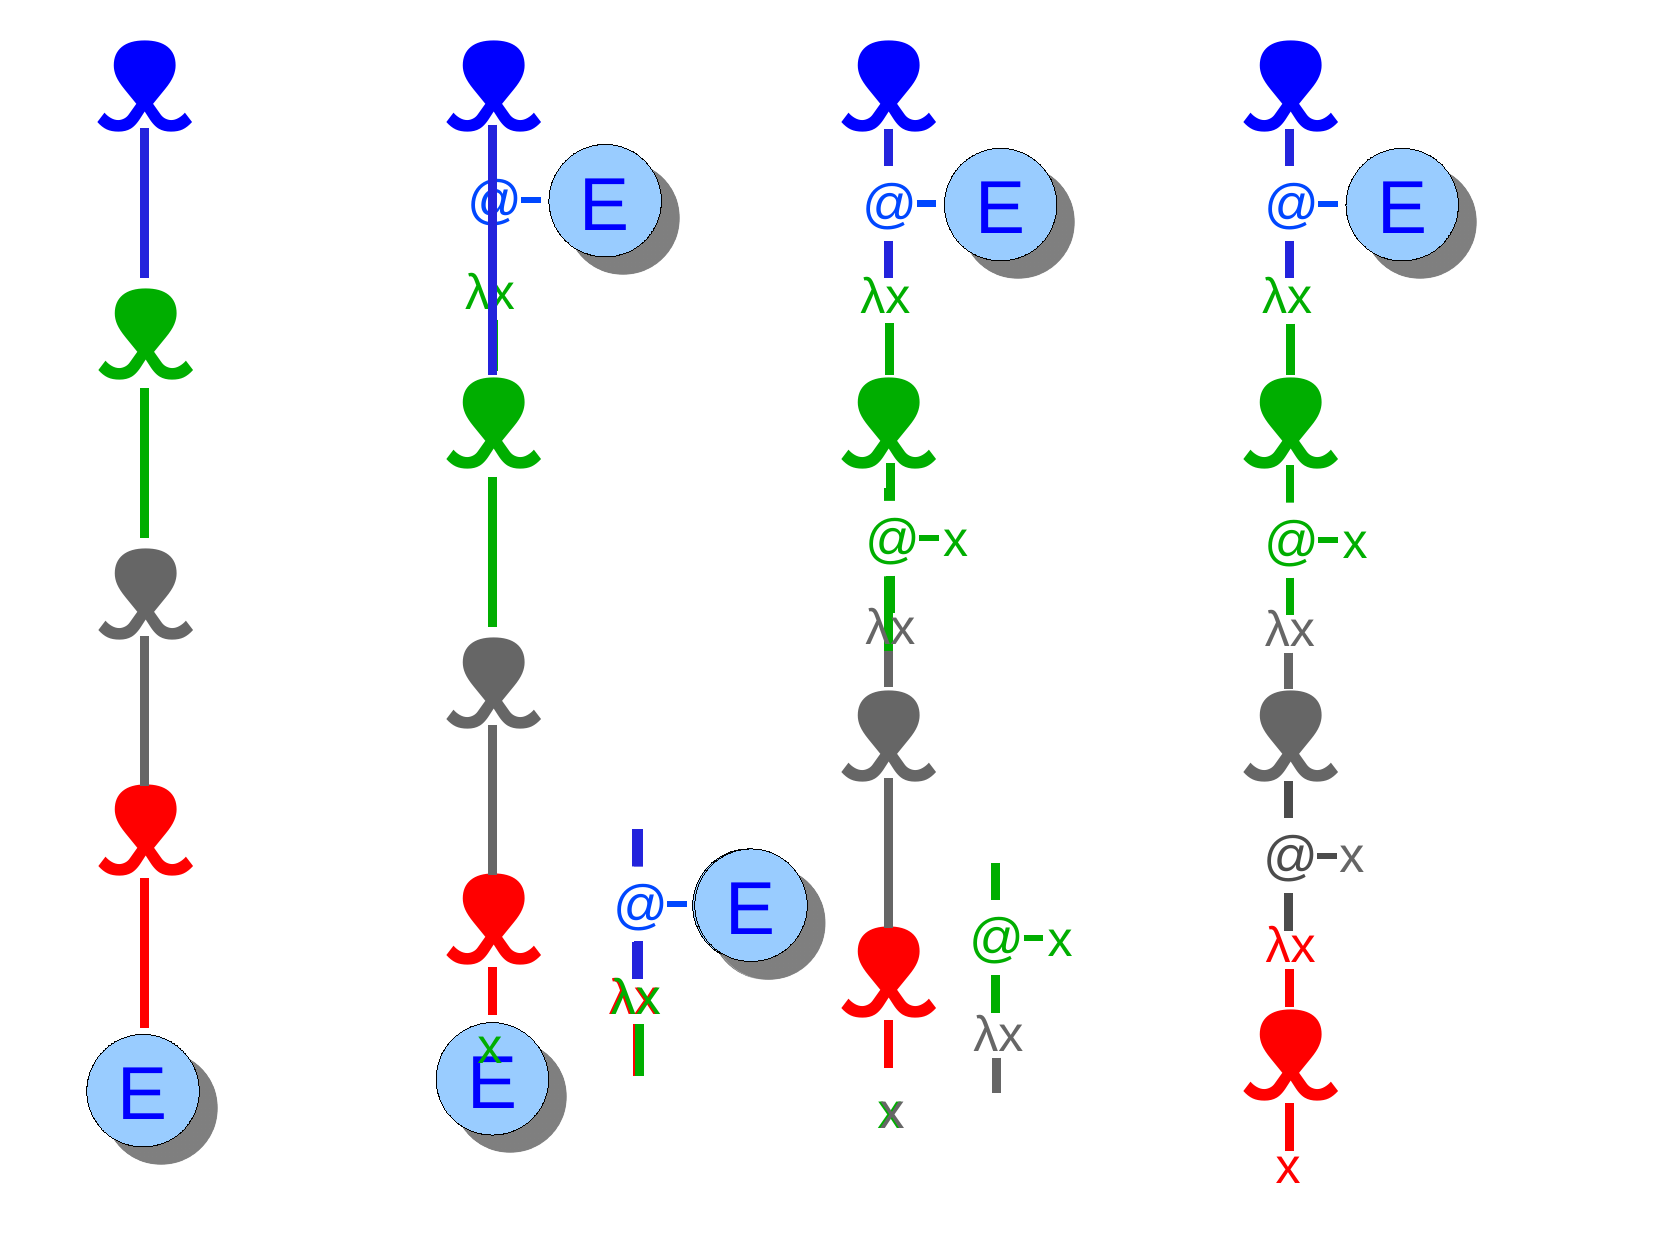

ᴥ
ᴥ
ᴥ
ᴥ
E
ᴥ
ᴥ
ᴥ
ᴥ
ᴥ
E
@
λx
ᴥ
ᴥ
ᴥ
ᴥ
E
@
λx
ᴥ
@
x
λx
ᴥ
@
x
λx
ᴥ
x
E
@
λx
@
x
λx
E
@
λx
E
@
λx
@
x
λx
x
x
E
x
x